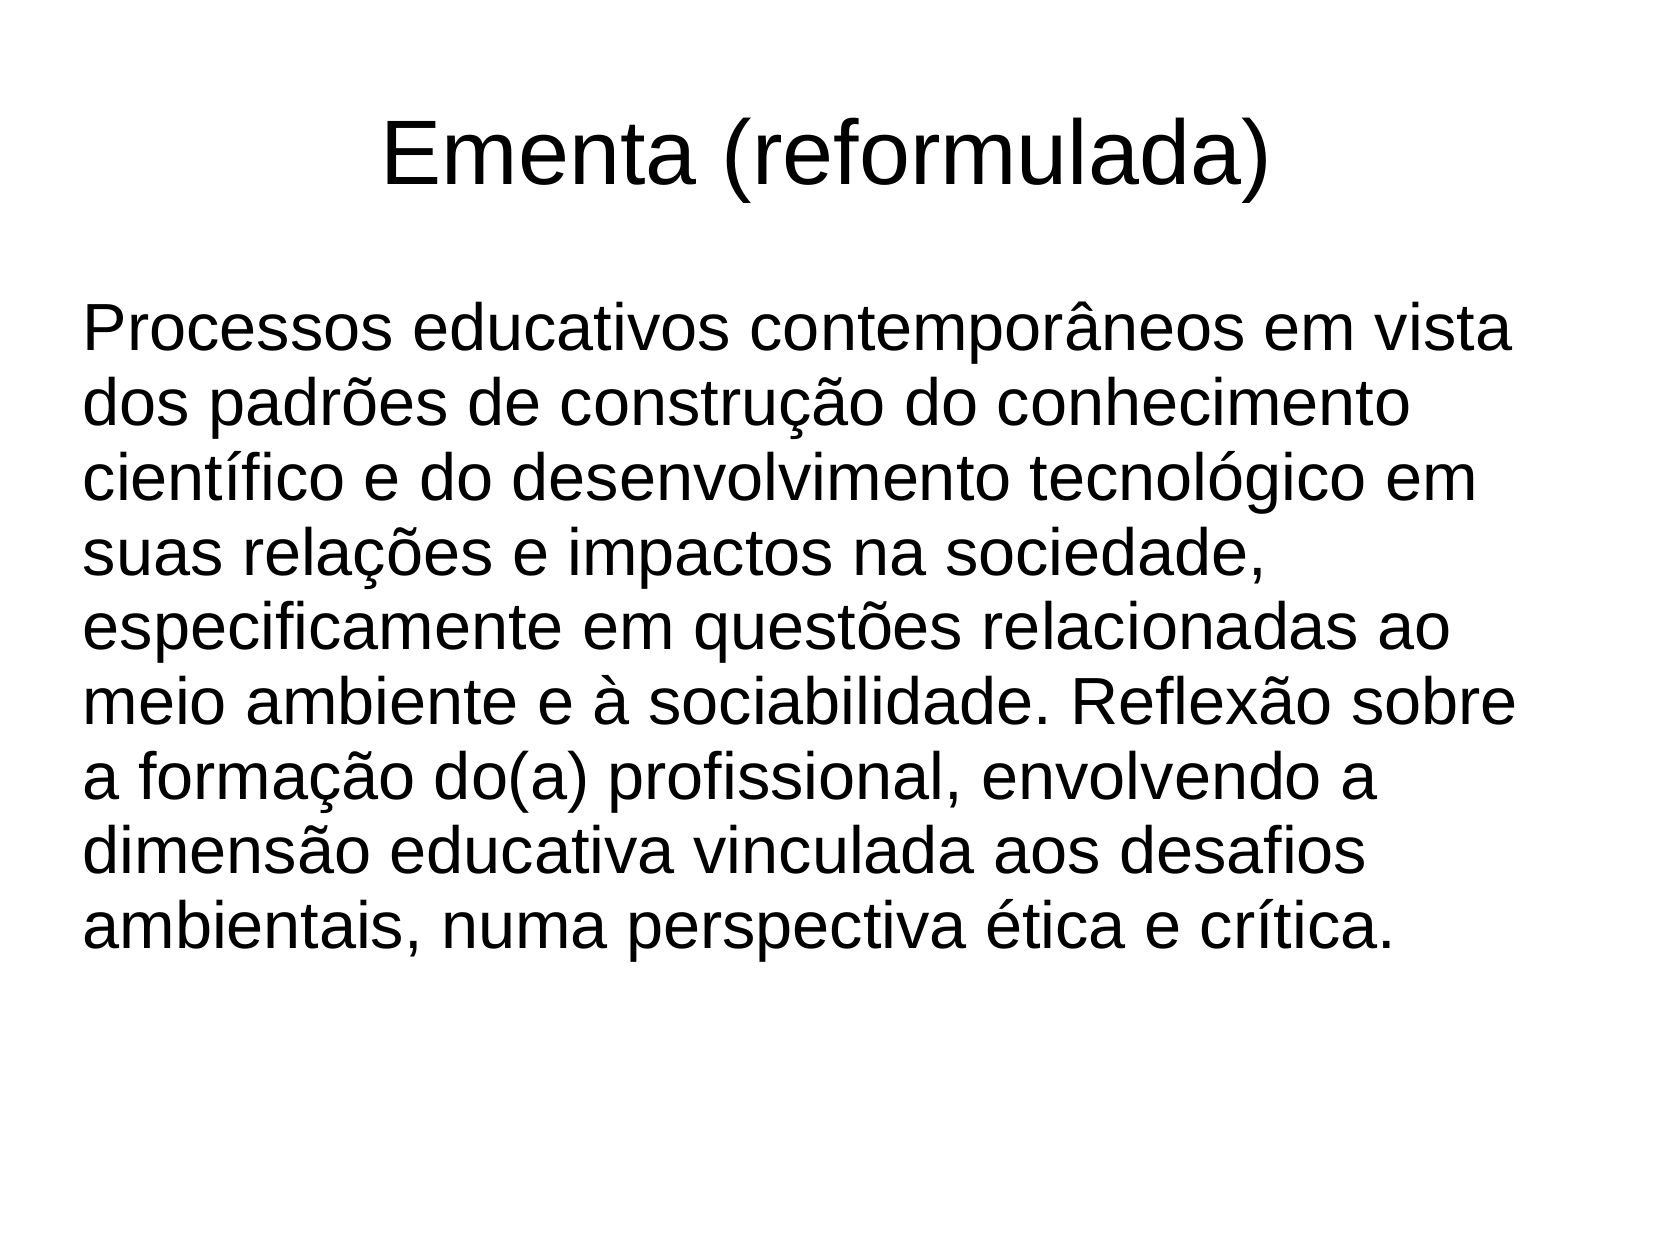

# Ementa (reformulada)
Processos educativos contemporâneos em vista dos padrões de construção do conhecimento científico e do desenvolvimento tecnológico em suas relações e impactos na sociedade, especificamente em questões relacionadas ao meio ambiente e à sociabilidade. Reflexão sobre a formação do(a) profissional, envolvendo a dimensão educativa vinculada aos desafios ambientais, numa perspectiva ética e crítica.